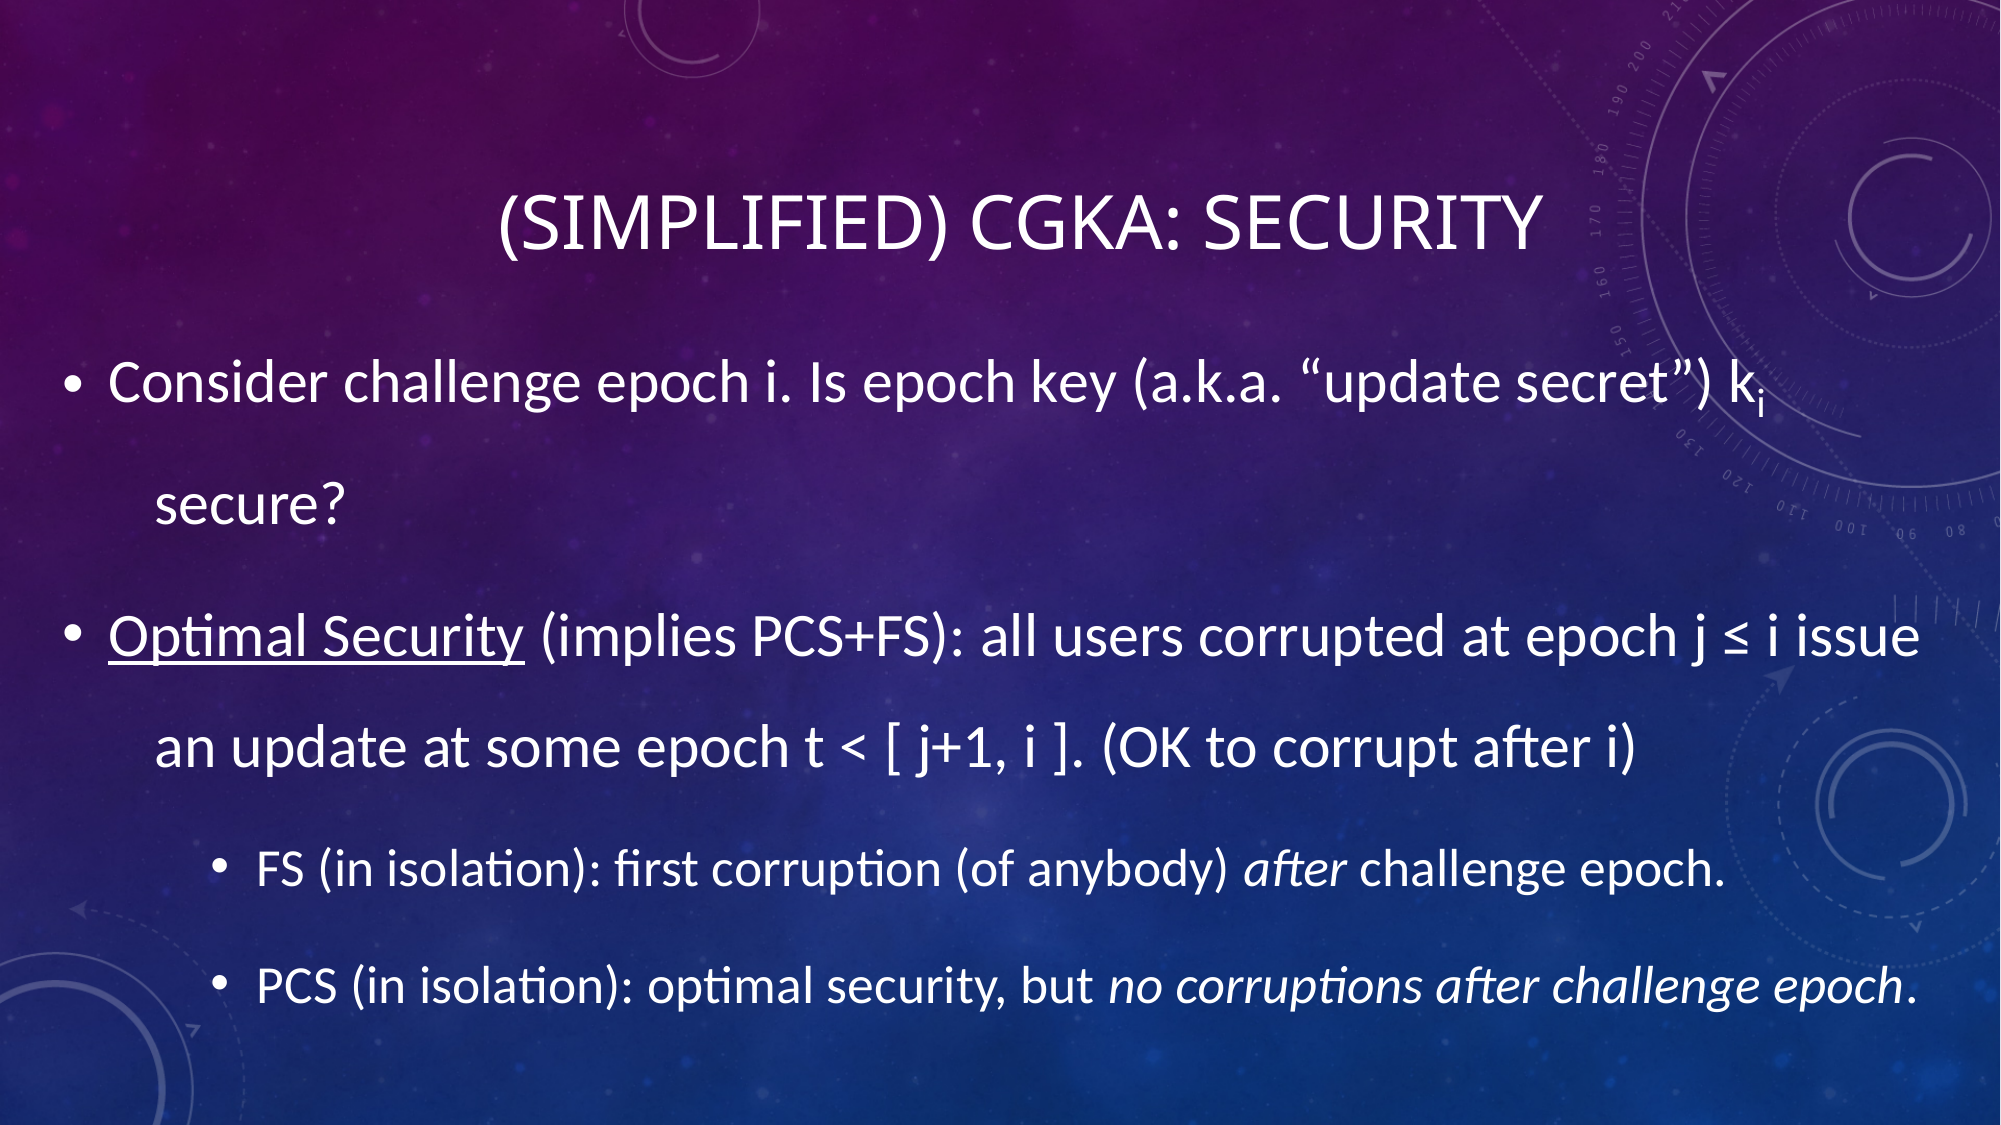

# (Simplified) CGKA: Security
Consider challenge epoch i. Is epoch key (a.k.a. “update secret”) ki secure?
Optimal Security (implies PCS+FS): all users corrupted at epoch j ≤ i issue an update at some epoch t < [ j+1, i ]. (OK to corrupt after i)
FS (in isolation): first corruption (of anybody) after challenge epoch.
PCS (in isolation): optimal security, but no corruptions after challenge epoch.